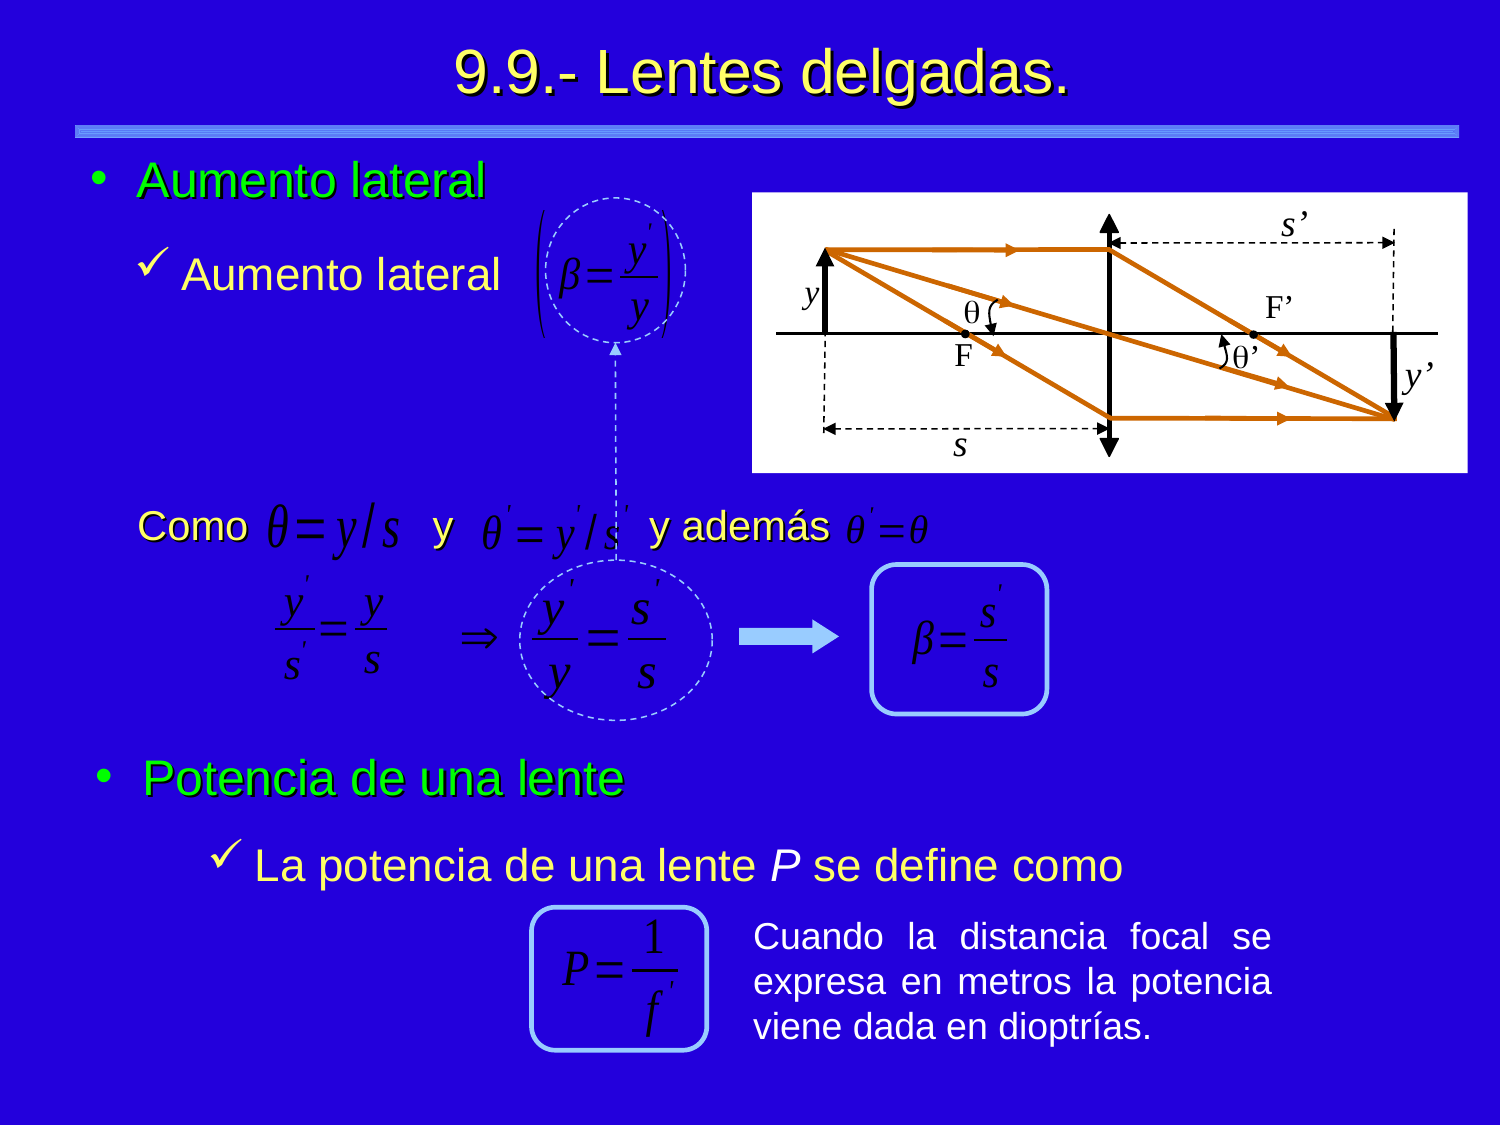

9.9.- Lentes delgadas.
Aumento lateral
s’
y
F’
F
y’
s
Aumento lateral

’
Como y y además
Potencia de una lente
La potencia de una lente P se define como
Cuando la distancia focal se expresa en metros la potencia viene dada en dioptrías.